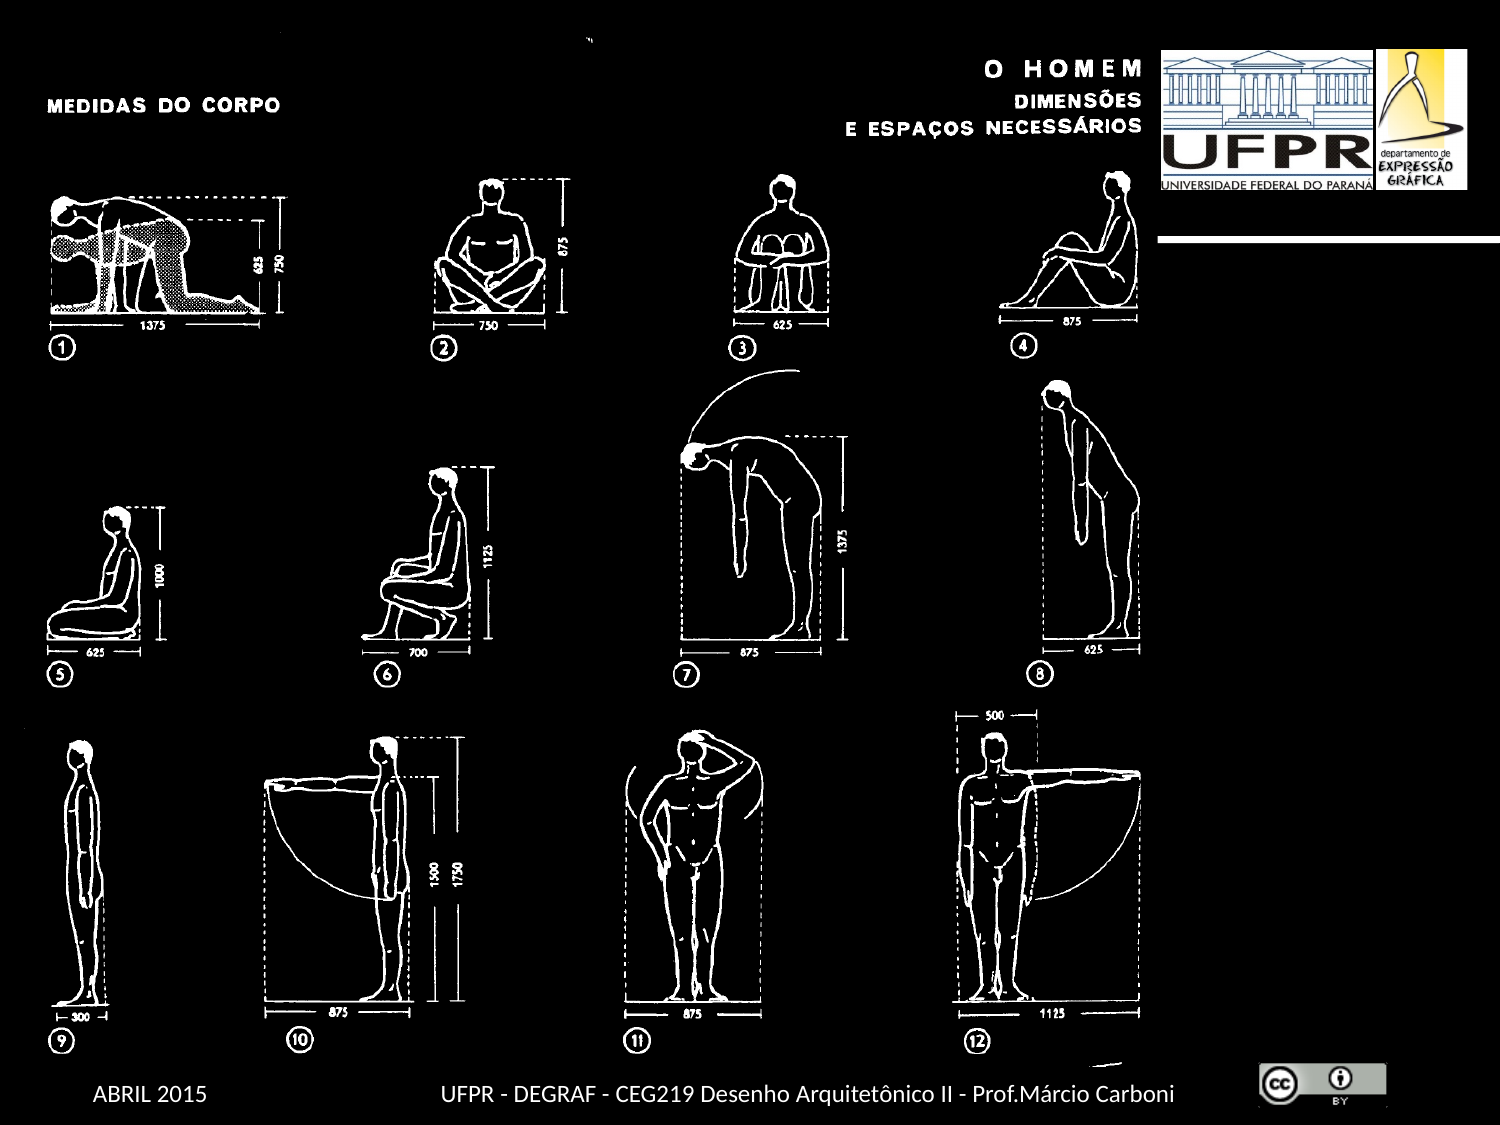

#
ABRIL 2015
UFPR - DEGRAF - CEG219 Desenho Arquitetônico II - Prof.Márcio Carboni
13